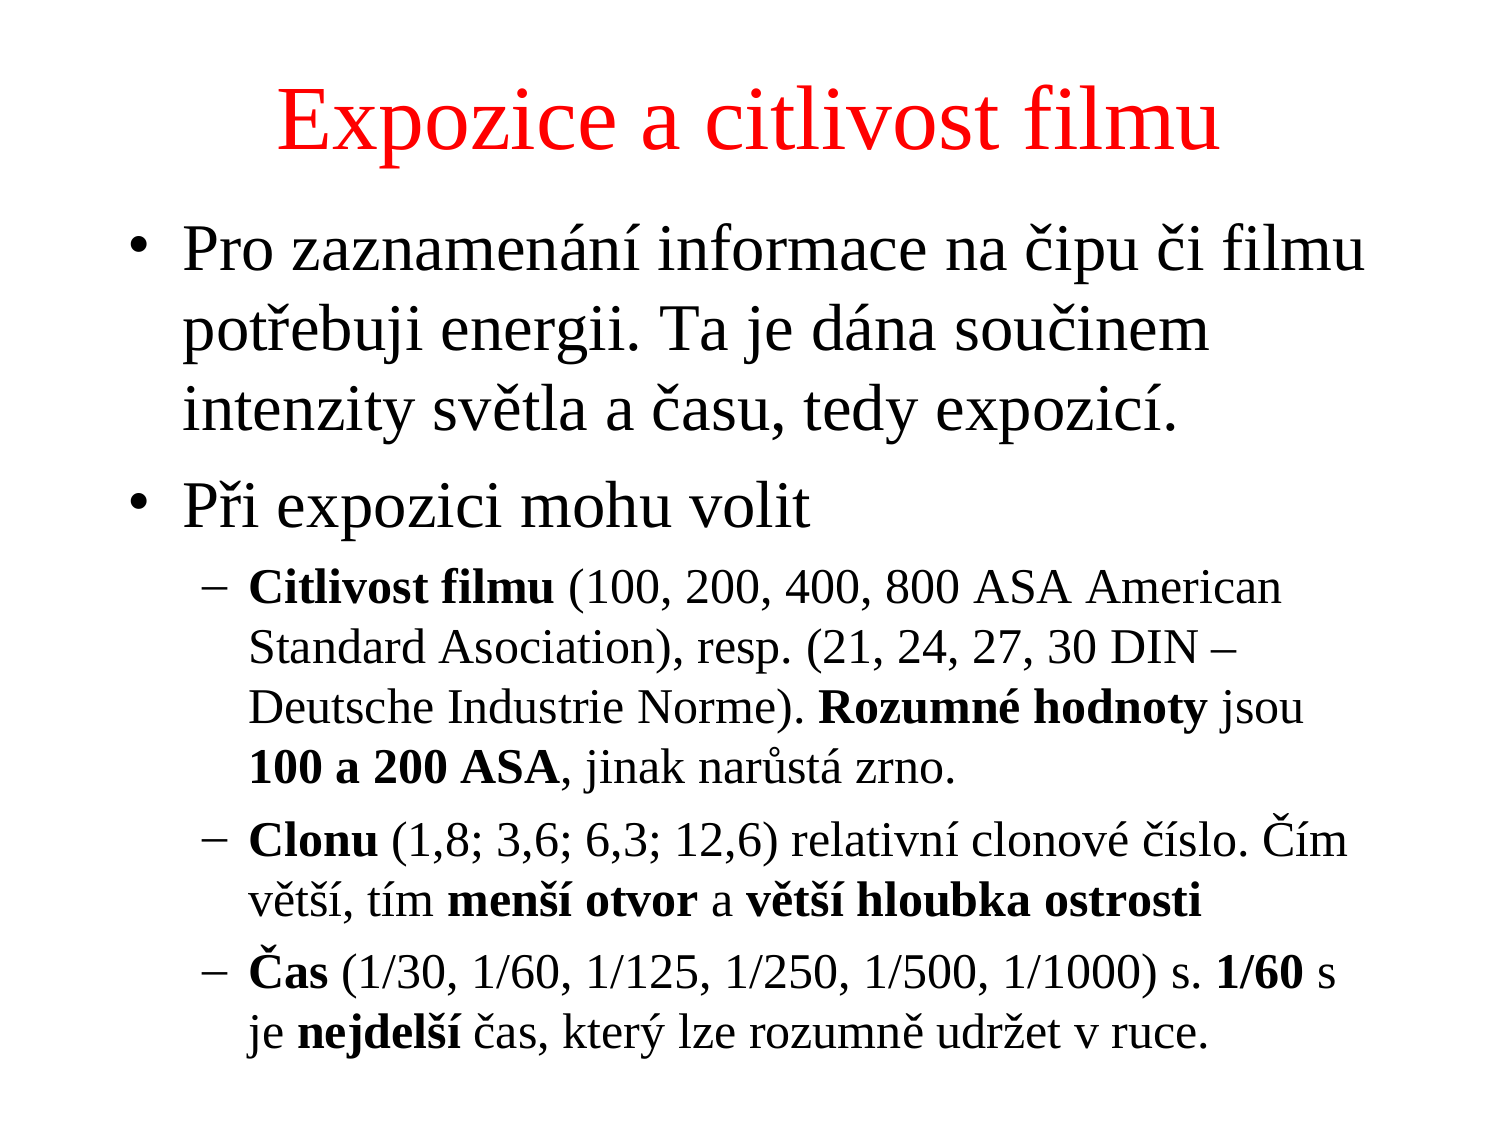

# Expozice a citlivost filmu
Pro zaznamenání informace na čipu či filmu potřebuji energii. Ta je dána součinem intenzity světla a času, tedy expozicí.
Při expozici mohu volit
Citlivost filmu (100, 200, 400, 800 ASA American Standard Asociation), resp. (21, 24, 27, 30 DIN – Deutsche Industrie Norme). Rozumné hodnoty jsou 100 a 200 ASA, jinak narůstá zrno.
Clonu (1,8; 3,6; 6,3; 12,6) relativní clonové číslo. Čím větší, tím menší otvor a větší hloubka ostrosti
Čas (1/30, 1/60, 1/125, 1/250, 1/500, 1/1000) s. 1/60 s je nejdelší čas, který lze rozumně udržet v ruce.